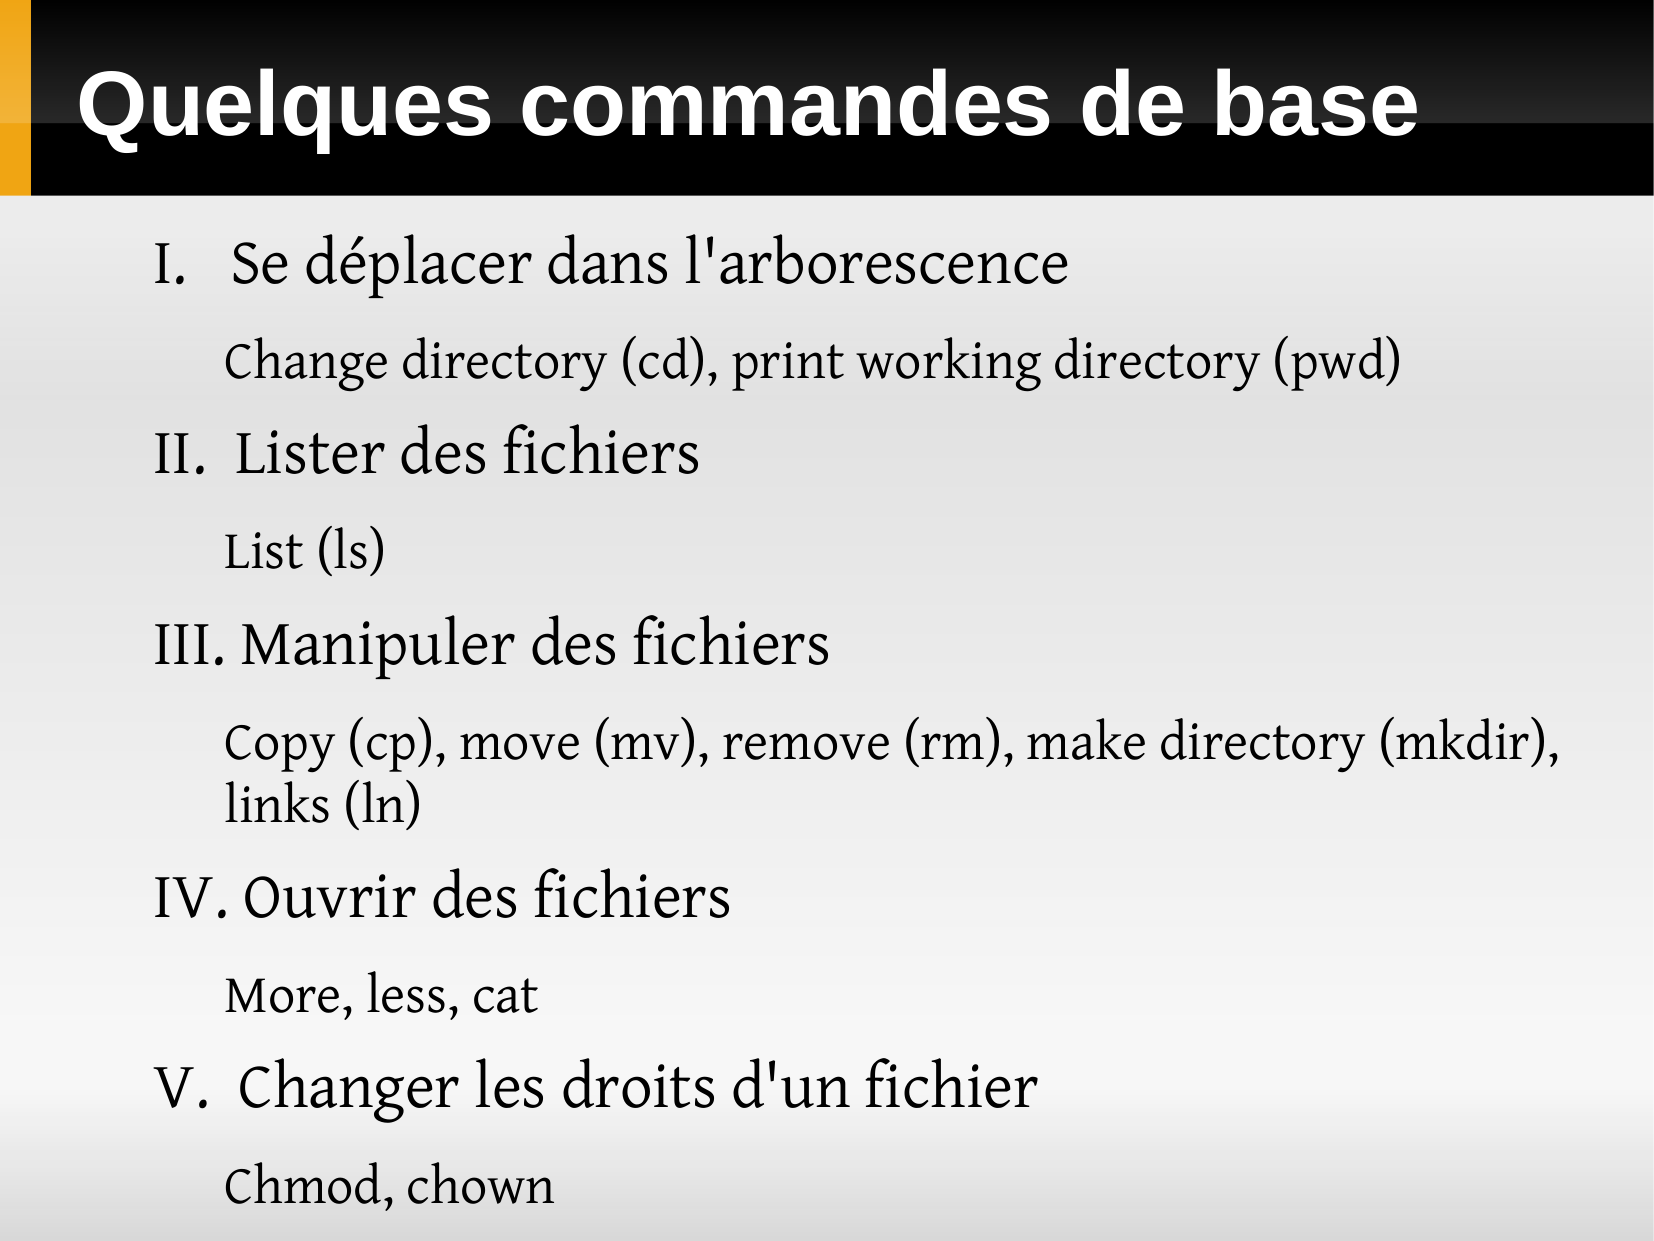

# Quelques commandes de base
I. Se déplacer dans l'arborescence
Change directory (cd), print working directory (pwd)
II. Lister des fichiers
List (ls)
III. Manipuler des fichiers
Copy (cp), move (mv), remove (rm), make directory (mkdir), links (ln)
IV. Ouvrir des fichiers
More, less, cat
V. Changer les droits d'un fichier
Chmod, chown